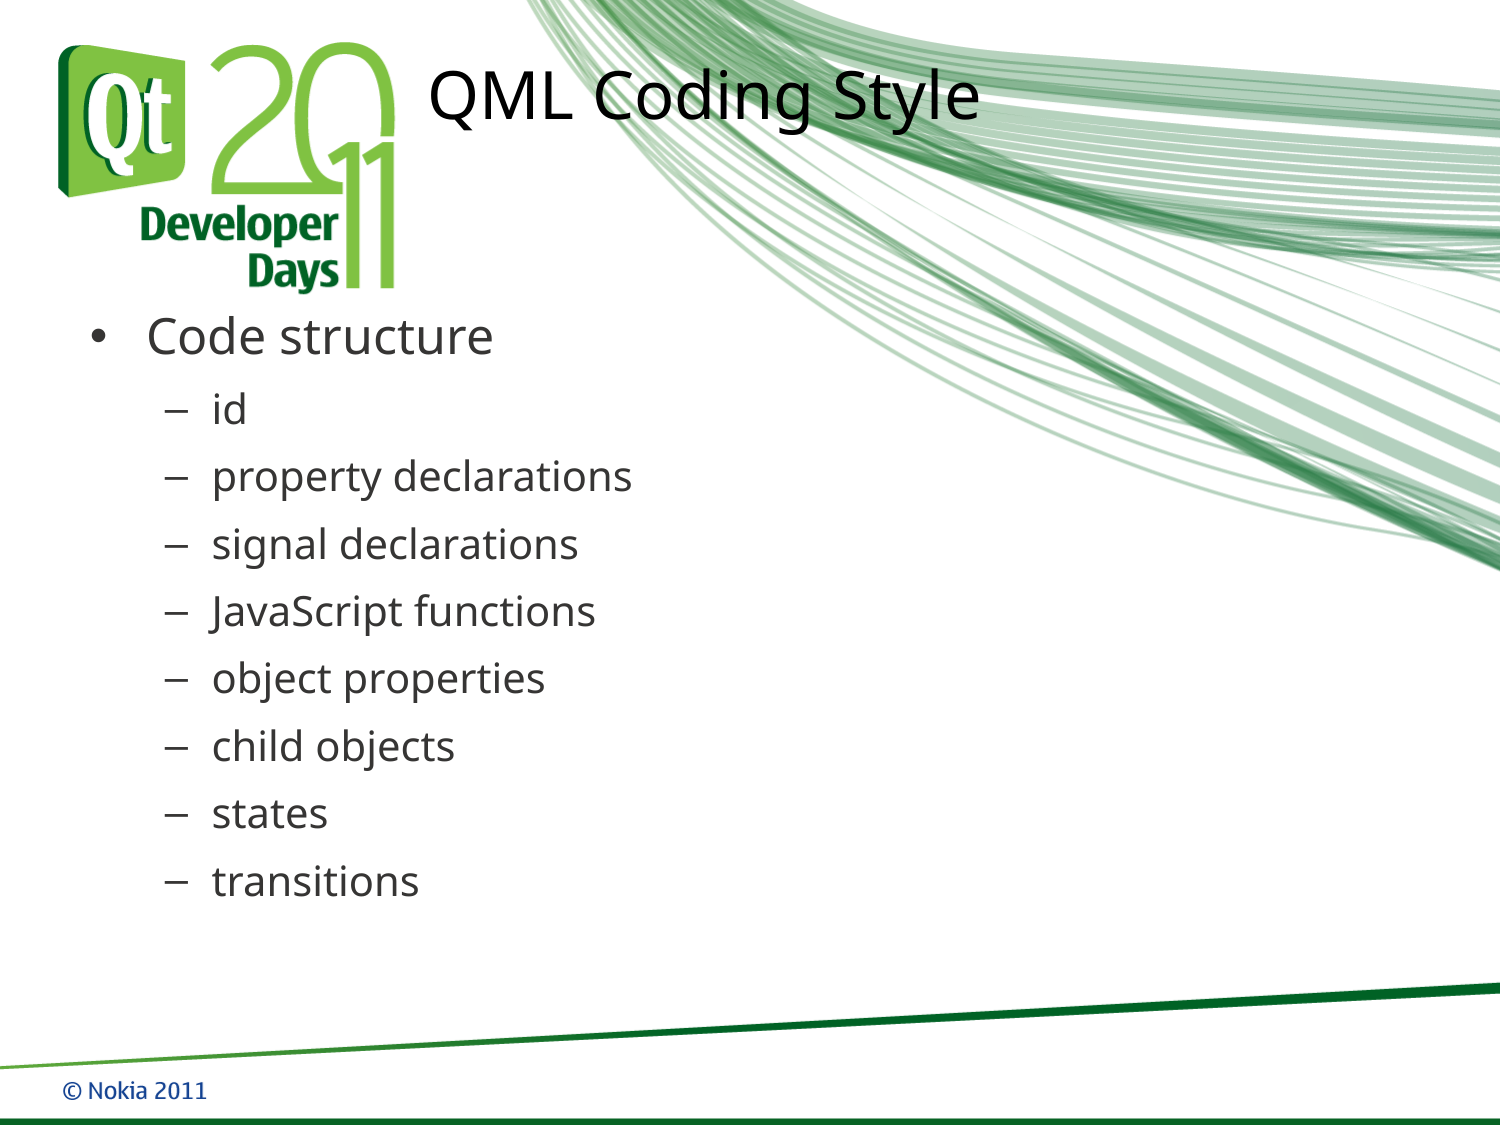

# QML Coding Style
Code structure
id
property declarations
signal declarations
JavaScript functions
object properties
child objects
states
transitions